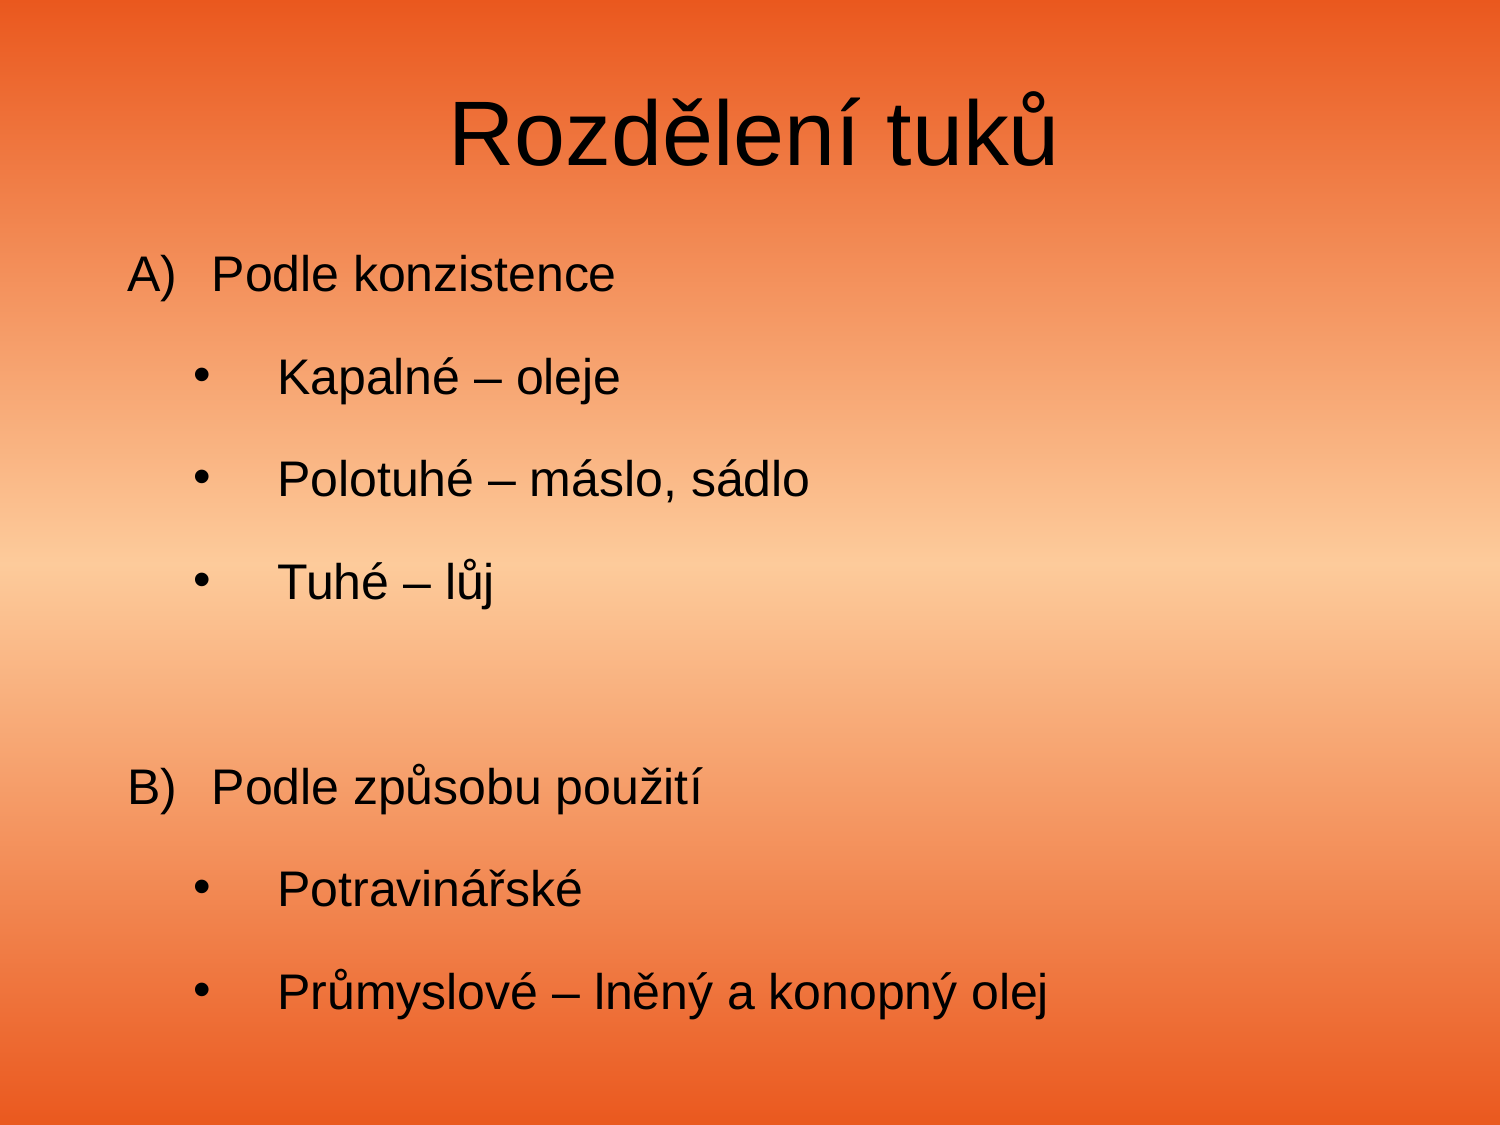

# Rozdělení tuků
Podle konzistence
Kapalné – oleje
Polotuhé – máslo, sádlo
Tuhé – lůj
B)	Podle způsobu použití
Potravinářské
Průmyslové – lněný a konopný olej